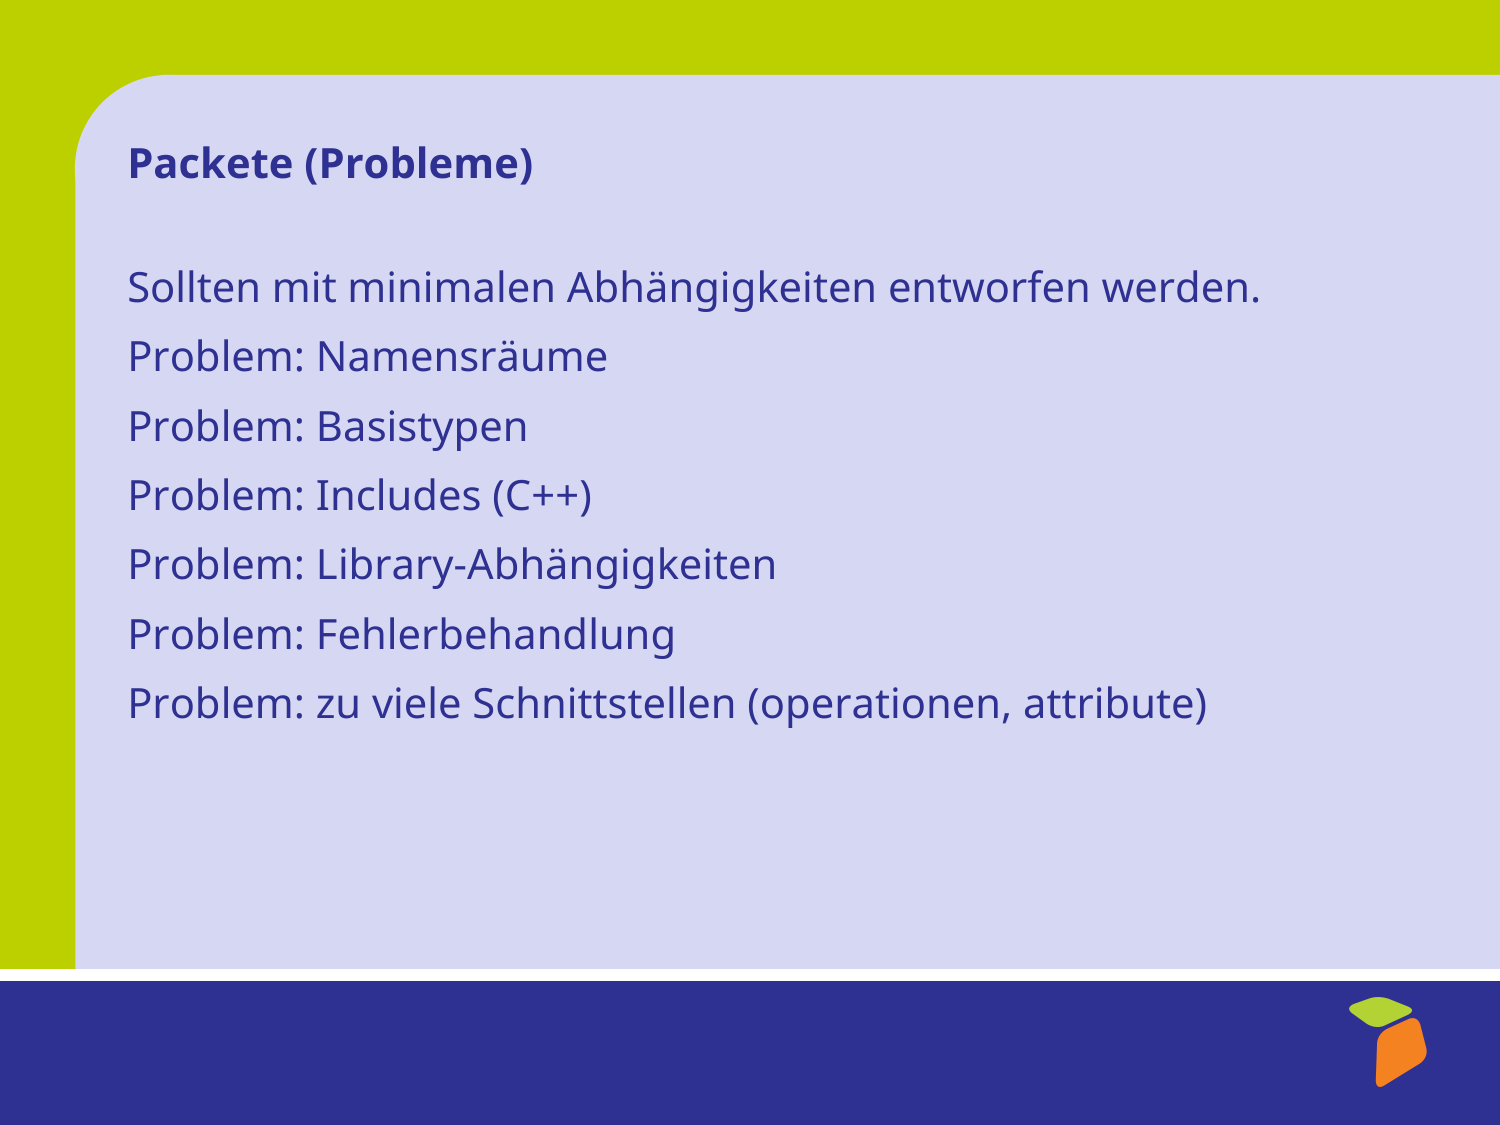

# Packete (Probleme)
Sollten mit minimalen Abhängigkeiten entworfen werden.
Problem: Namensräume
Problem: Basistypen
Problem: Includes (C++)
Problem: Library-Abhängigkeiten
Problem: Fehlerbehandlung
Problem: zu viele Schnittstellen (operationen, attribute)